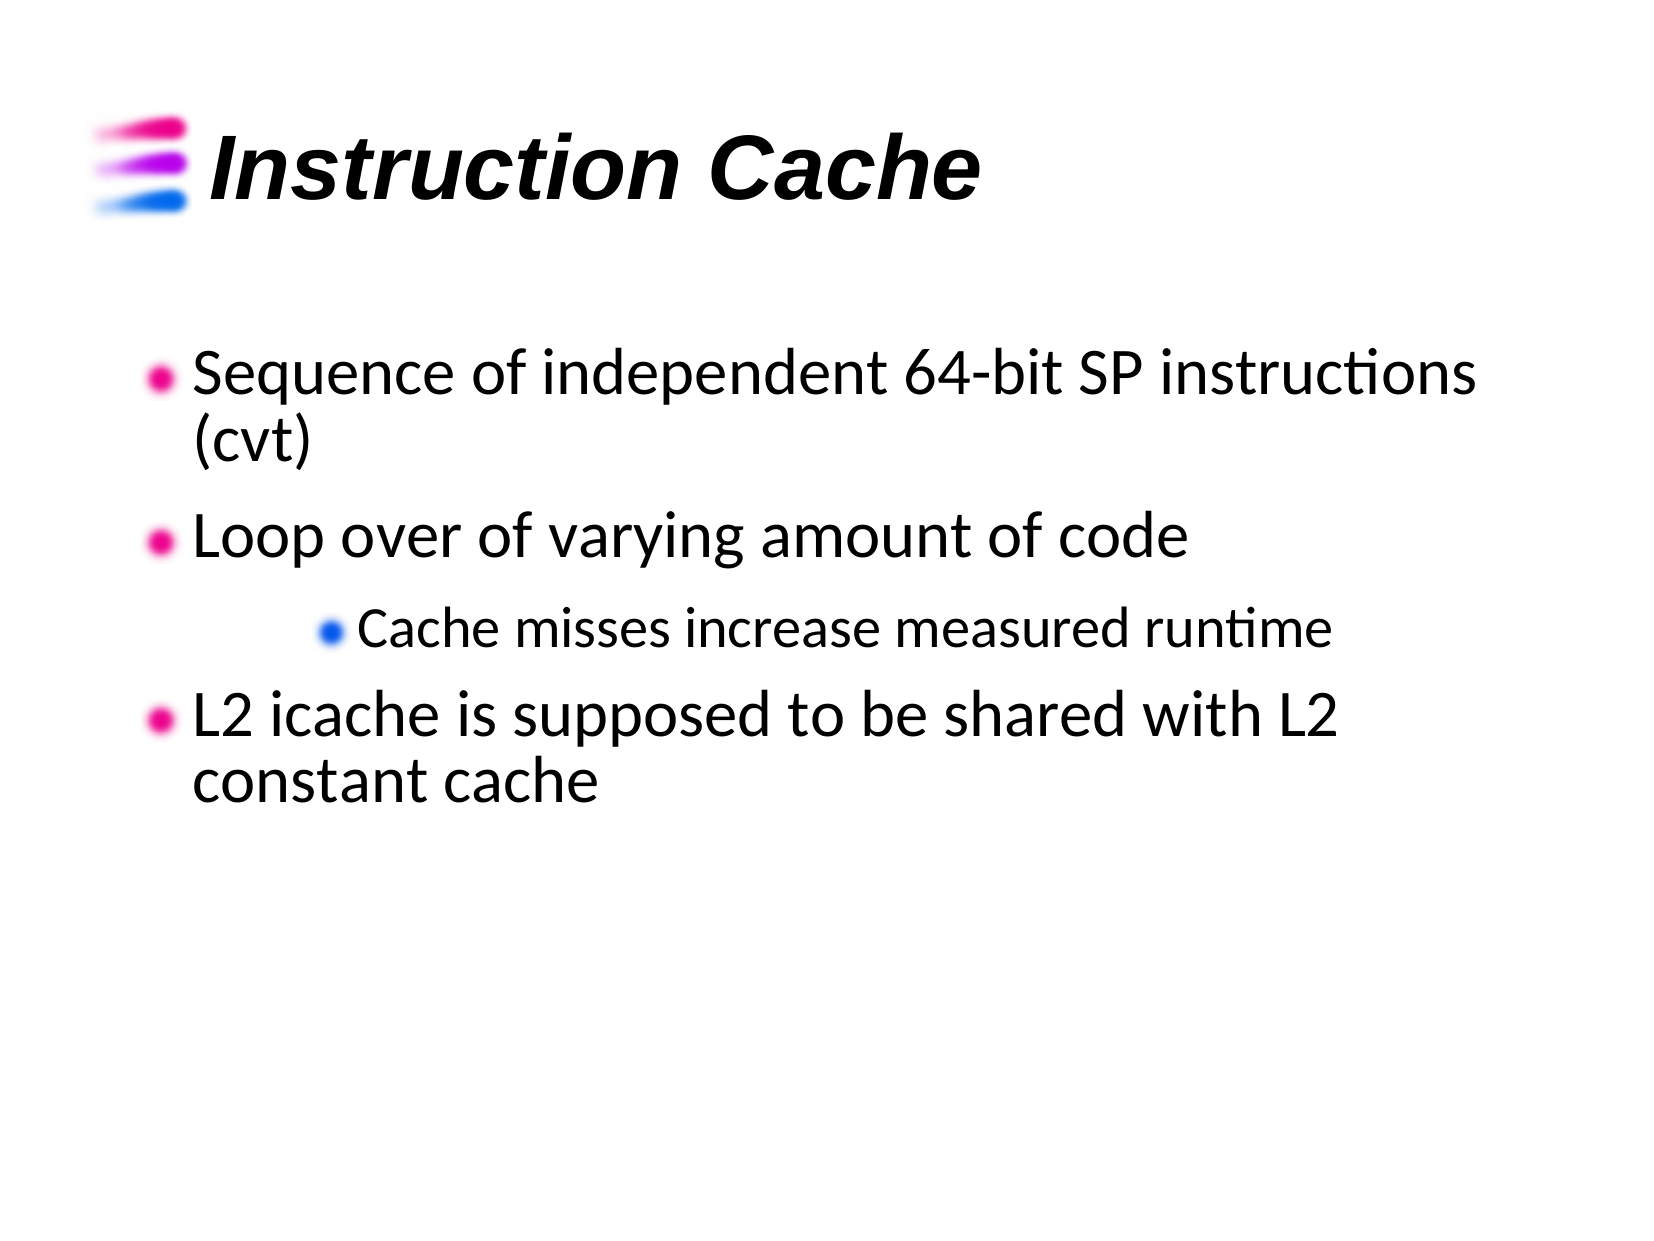

# Instruction Cache
Sequence of independent 64-bit SP instructions (cvt)
Loop over of varying amount of code
Cache misses increase measured runtime
L2 icache is supposed to be shared with L2 constant cache